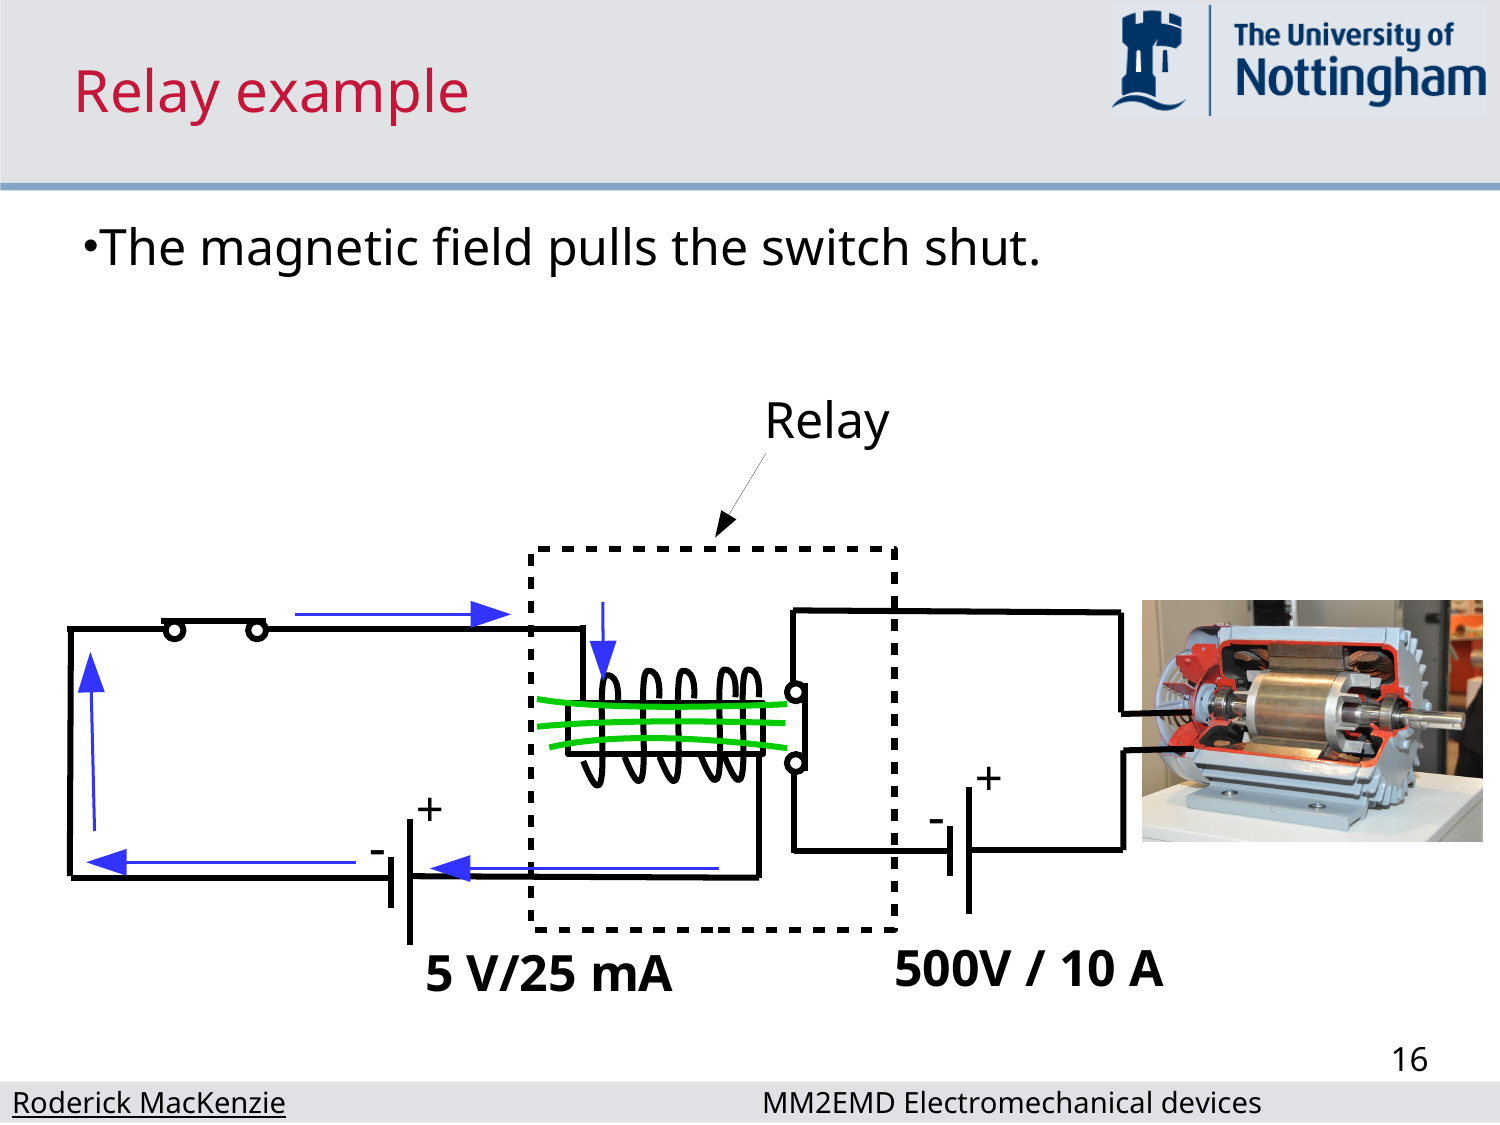

# Relay example
The magnetic field pulls the switch shut.
Relay
+
+
-
-
500V / 10 A
5 V/25 mA